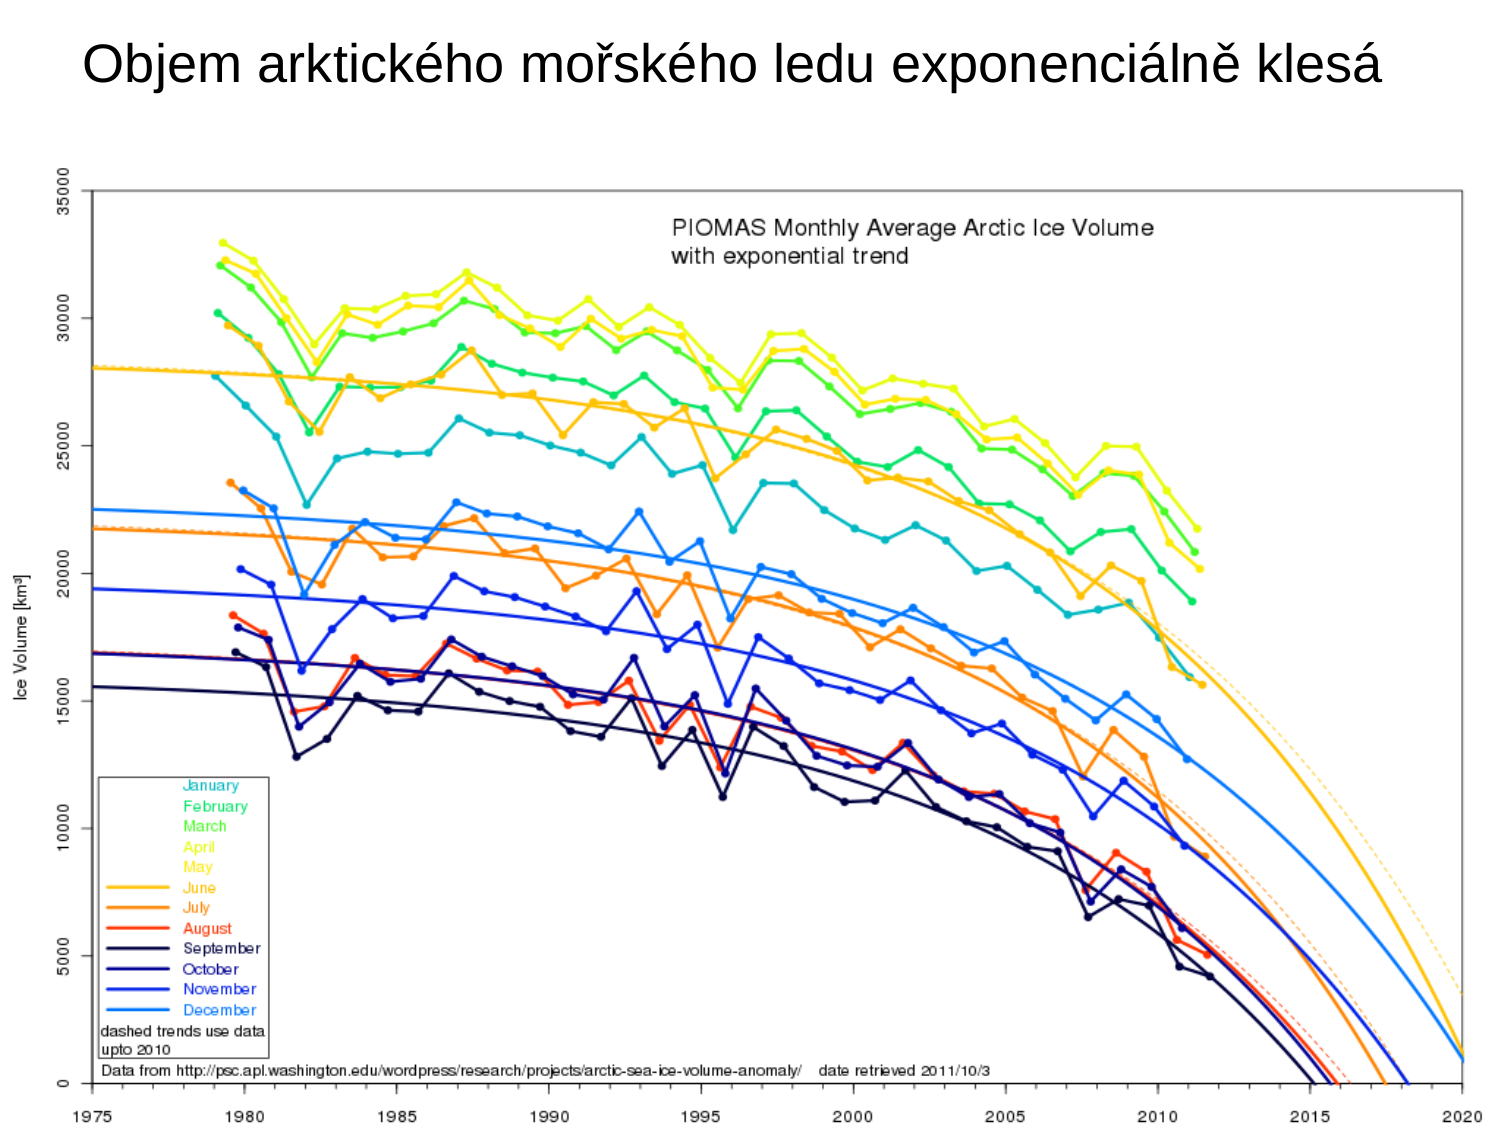

# Objem arktického mořského ledu exponenciálně klesá